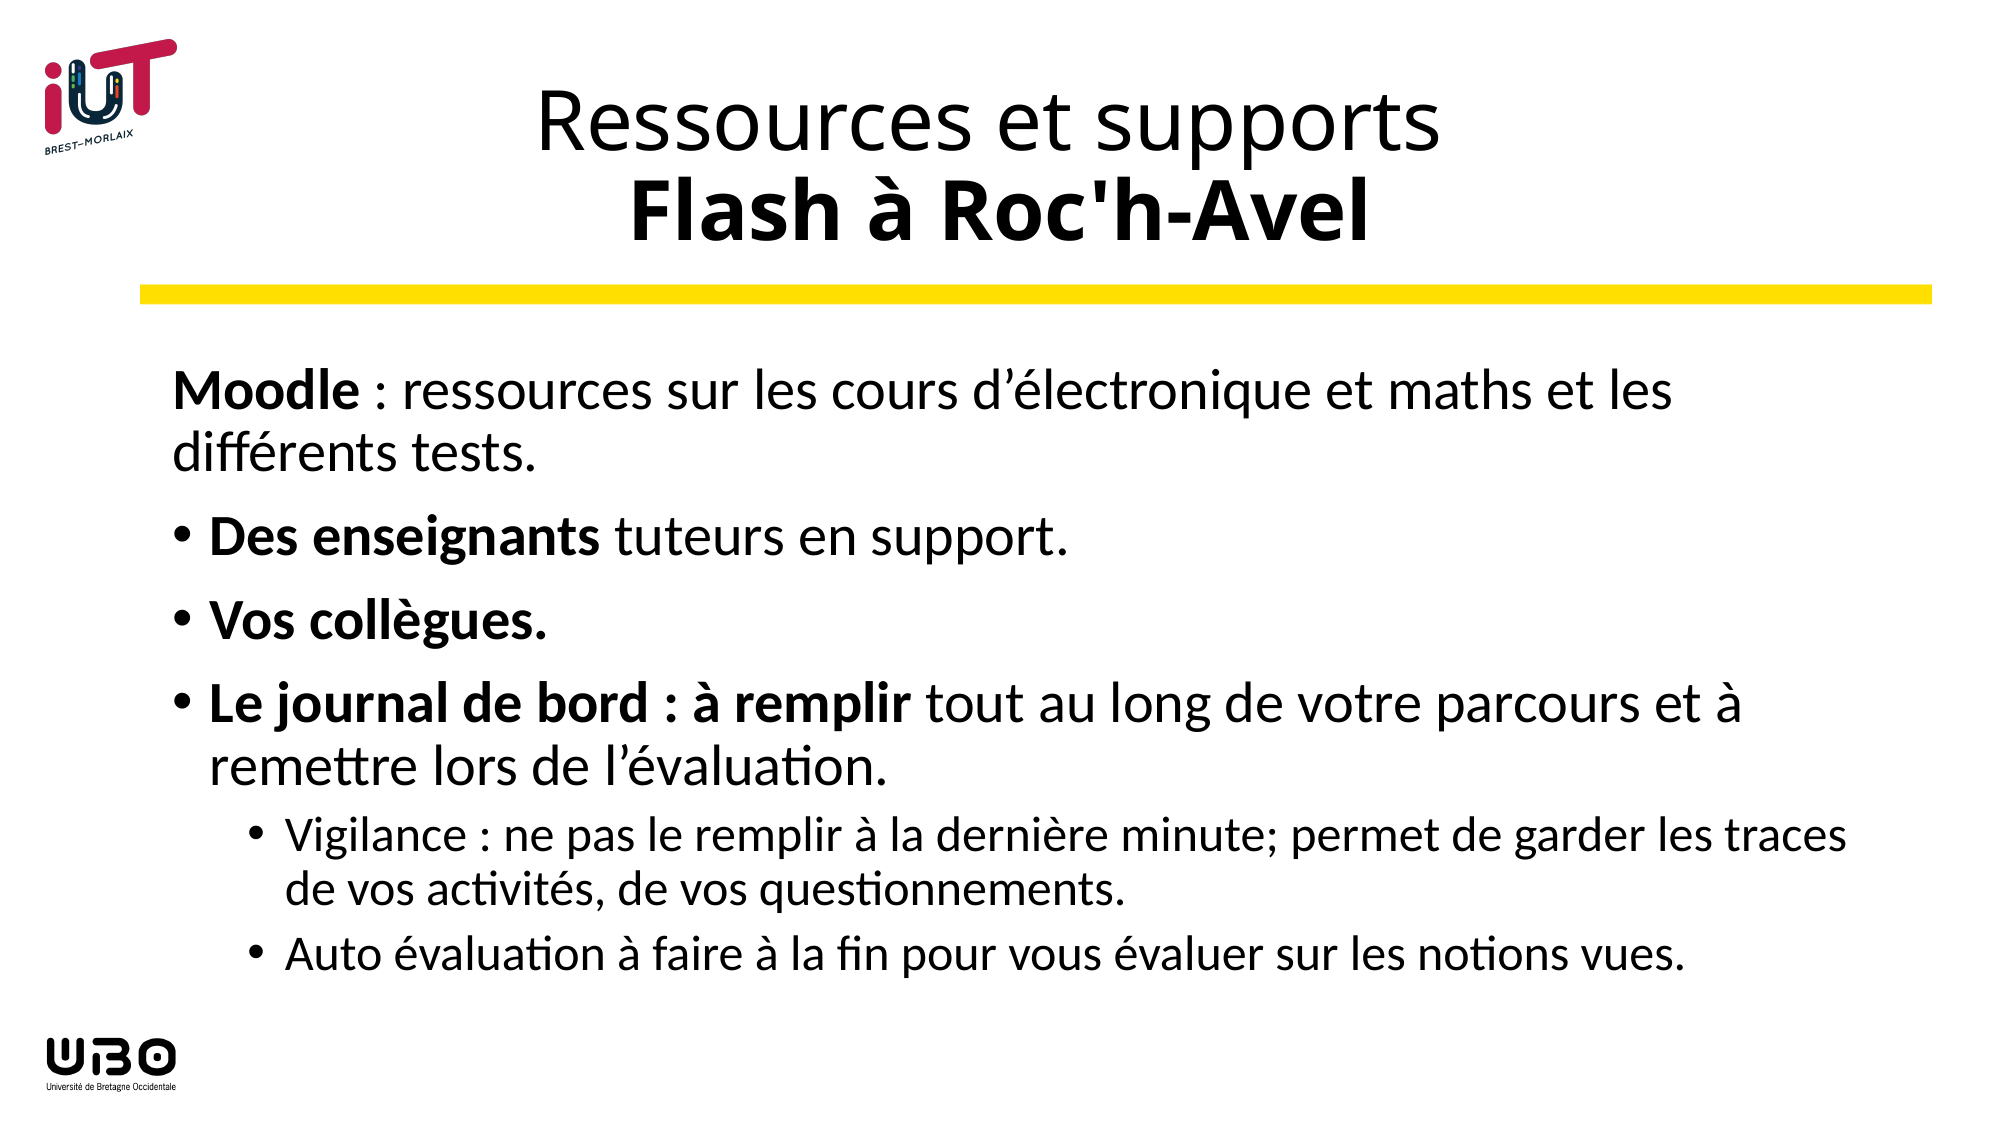

# Ressources et supports Flash à Roc'h-Avel
Moodle : ressources sur les cours d’électronique et maths et les différents tests.
Des enseignants tuteurs en support.
Vos collègues.
Le journal de bord : à remplir tout au long de votre parcours et à remettre lors de l’évaluation.
Vigilance : ne pas le remplir à la dernière minute; permet de garder les traces de vos activités, de vos questionnements.
Auto évaluation à faire à la fin pour vous évaluer sur les notions vues.